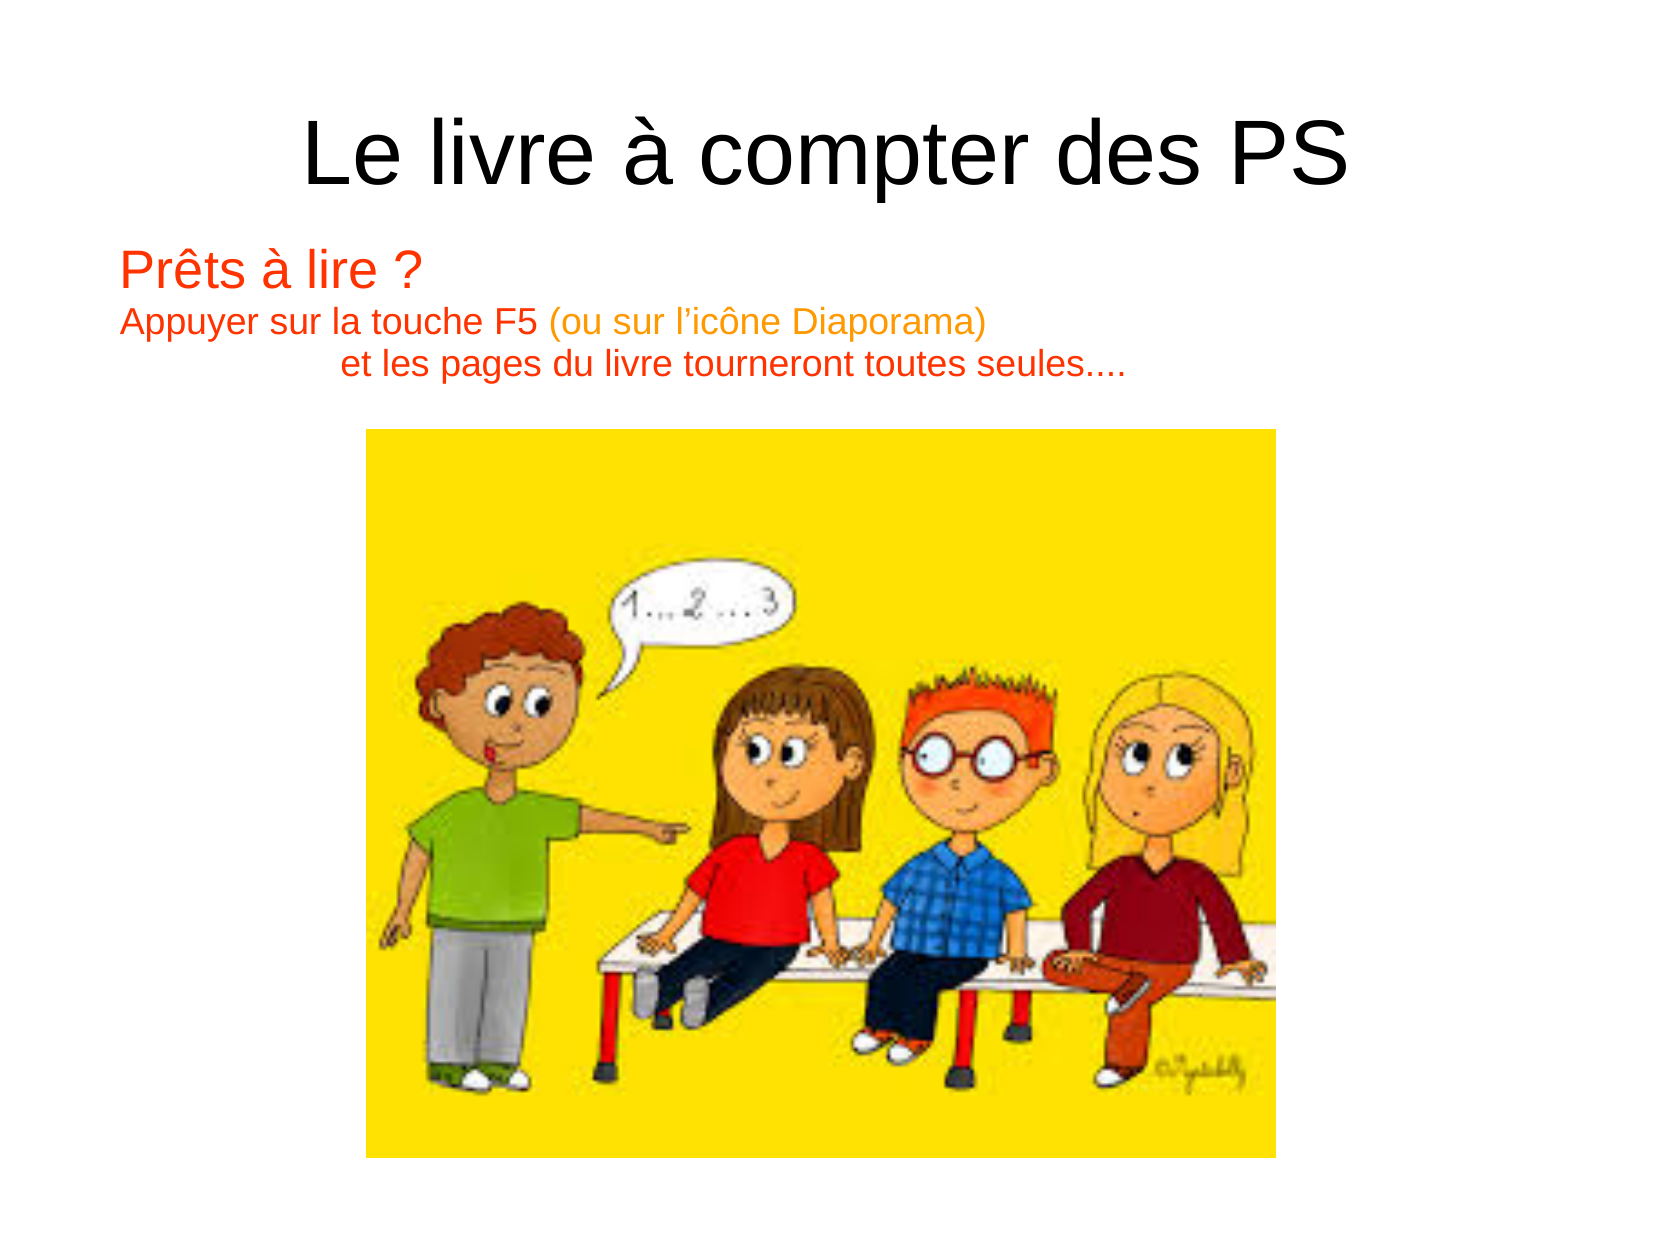

# Le livre à compter des PS
Prêts à lire ?
Appuyer sur la touche F5 (ou sur l’icône Diaporama)
 et les pages du livre tourneront toutes seules....